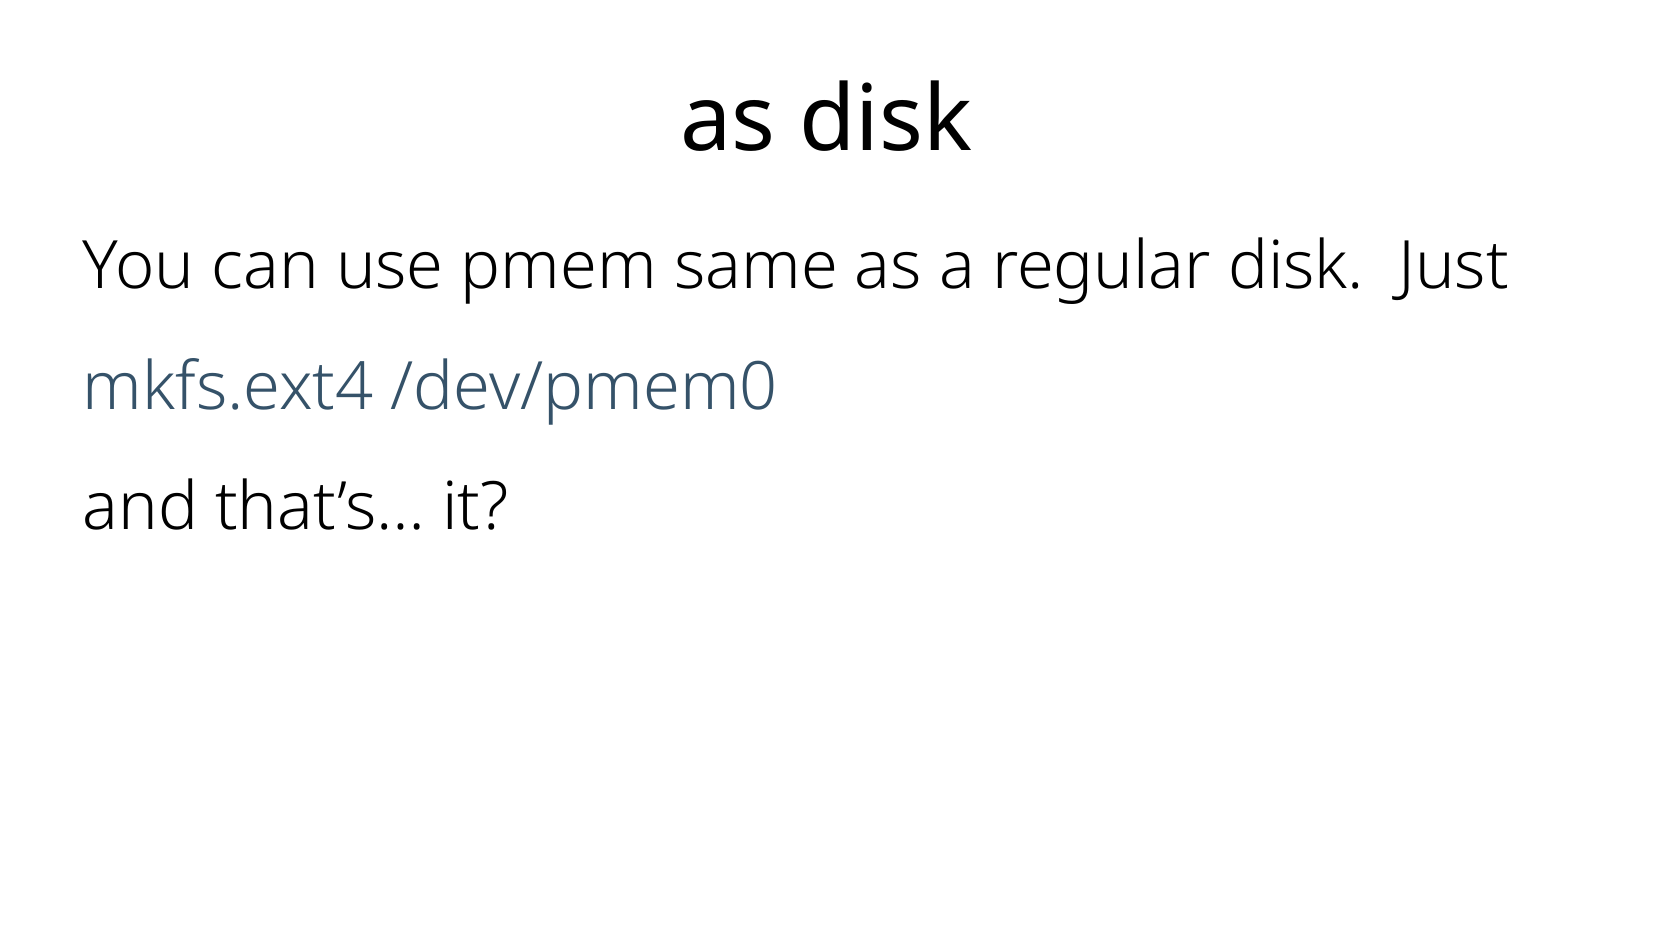

# as disk
You can use pmem same as a regular disk. Just
mkfs.ext4 /dev/pmem0
and that’s… it?